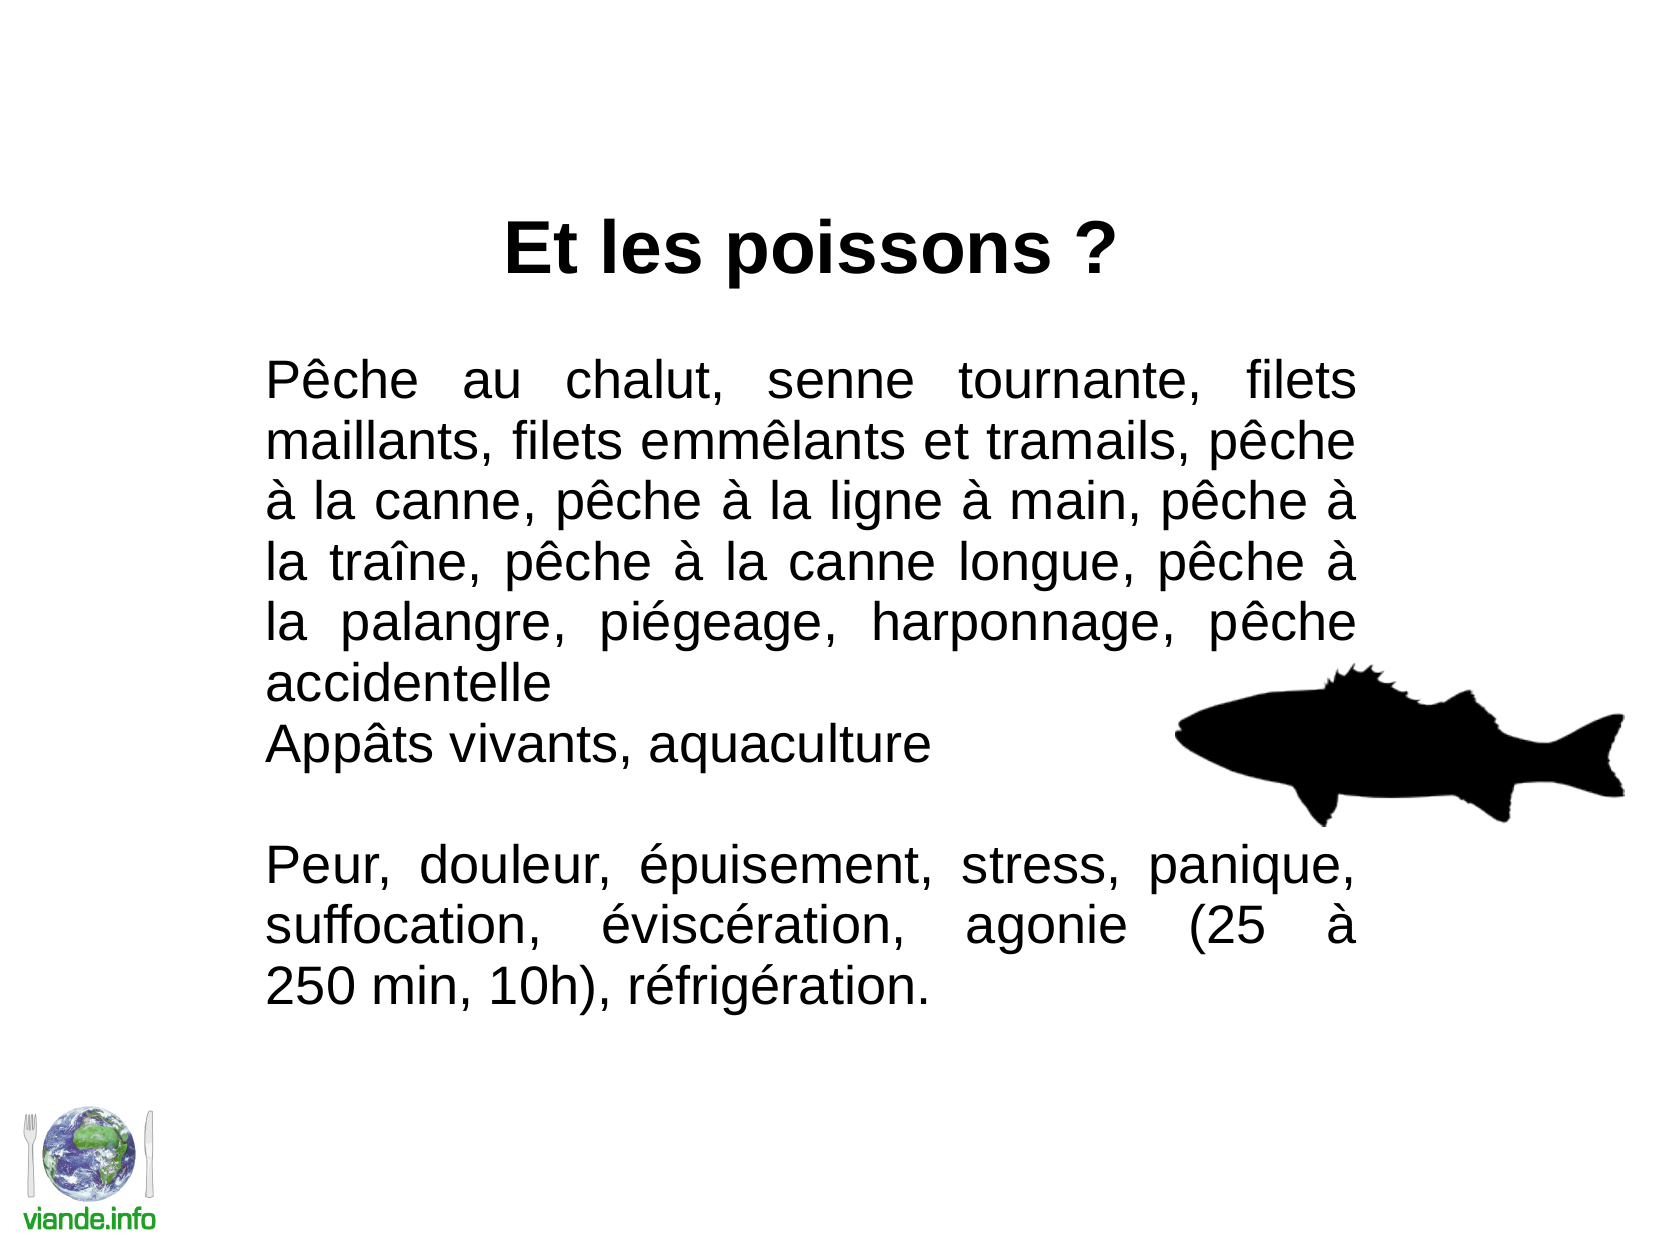

Et les poissons ?
Pêche au chalut, senne tournante, filets maillants, filets emmêlants et tramails, pêche à la canne, pêche à la ligne à main, pêche à la traîne, pêche à la canne longue, pêche à la palangre, piégeage, harponnage, pêche accidentelle
Appâts vivants, aquaculture
Peur, douleur, épuisement, stress, panique, suffocation, éviscération, agonie (25 à 250 min, 10h), réfrigération.